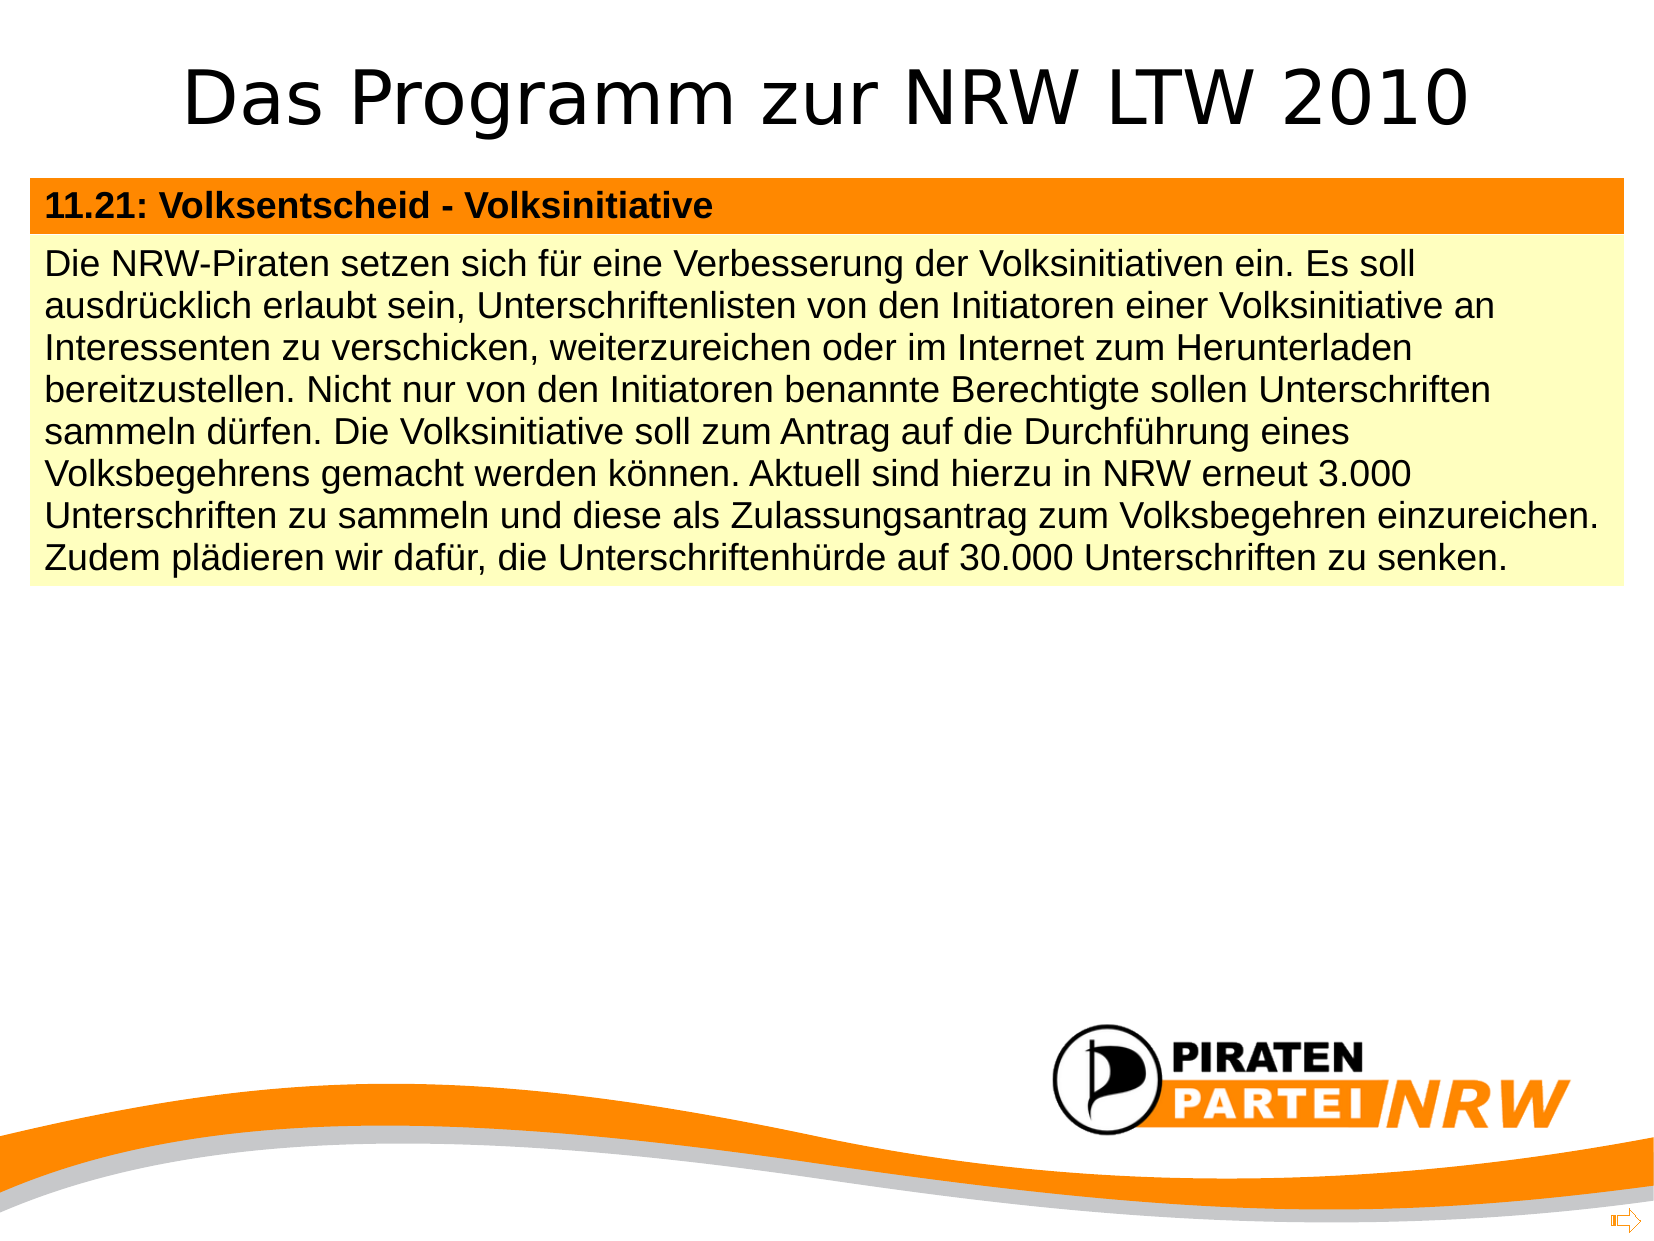

# Das Programm zur NRW LTW 2010
| 11.21: Volksentscheid - Volksinitiative |
| --- |
| Die NRW-Piraten setzen sich für eine Verbesserung der Volksinitiativen ein. Es soll ausdrücklich erlaubt sein, Unterschriftenlisten von den Initiatoren einer Volksinitiative an Interessenten zu verschicken, weiterzureichen oder im Internet zum Herunterladen bereitzustellen. Nicht nur von den Initiatoren benannte Berechtigte sollen Unterschriften sammeln dürfen. Die Volksinitiative soll zum Antrag auf die Durchführung eines Volksbegehrens gemacht werden können. Aktuell sind hierzu in NRW erneut 3.000 Unterschriften zu sammeln und diese als Zulassungsantrag zum Volksbegehren einzureichen. Zudem plädieren wir dafür, die Unterschriftenhürde auf 30.000 Unterschriften zu senken. |